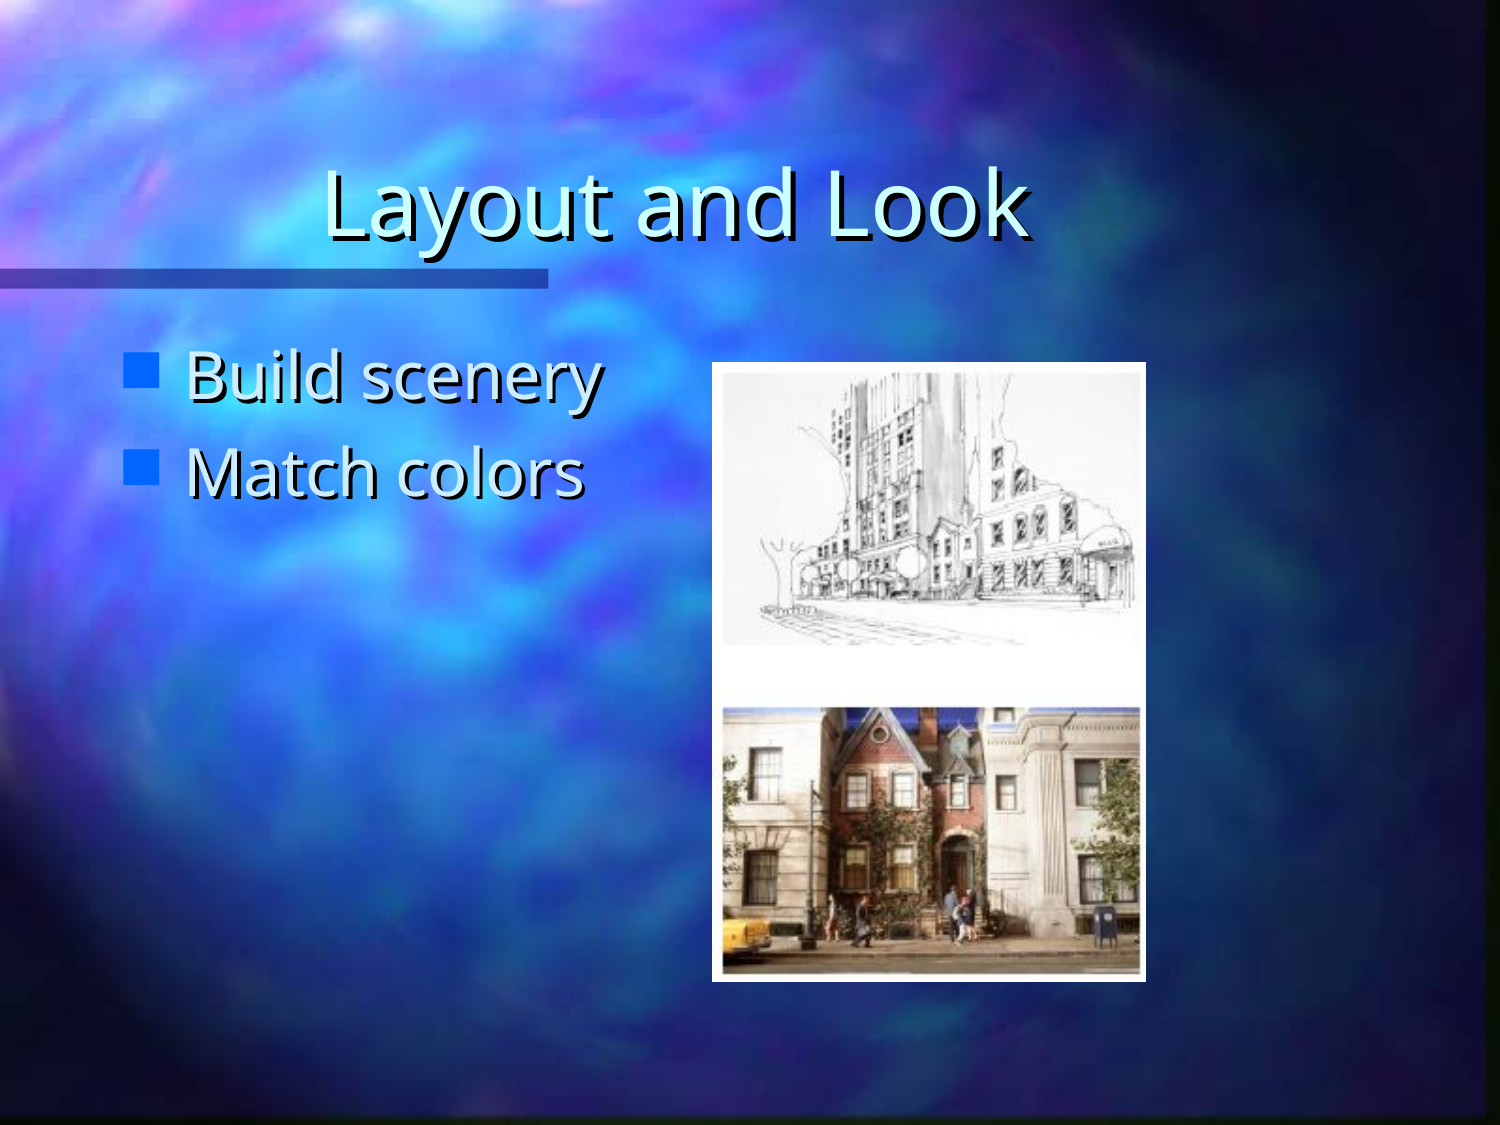

# Layout and Look
Build scenery
Match colors